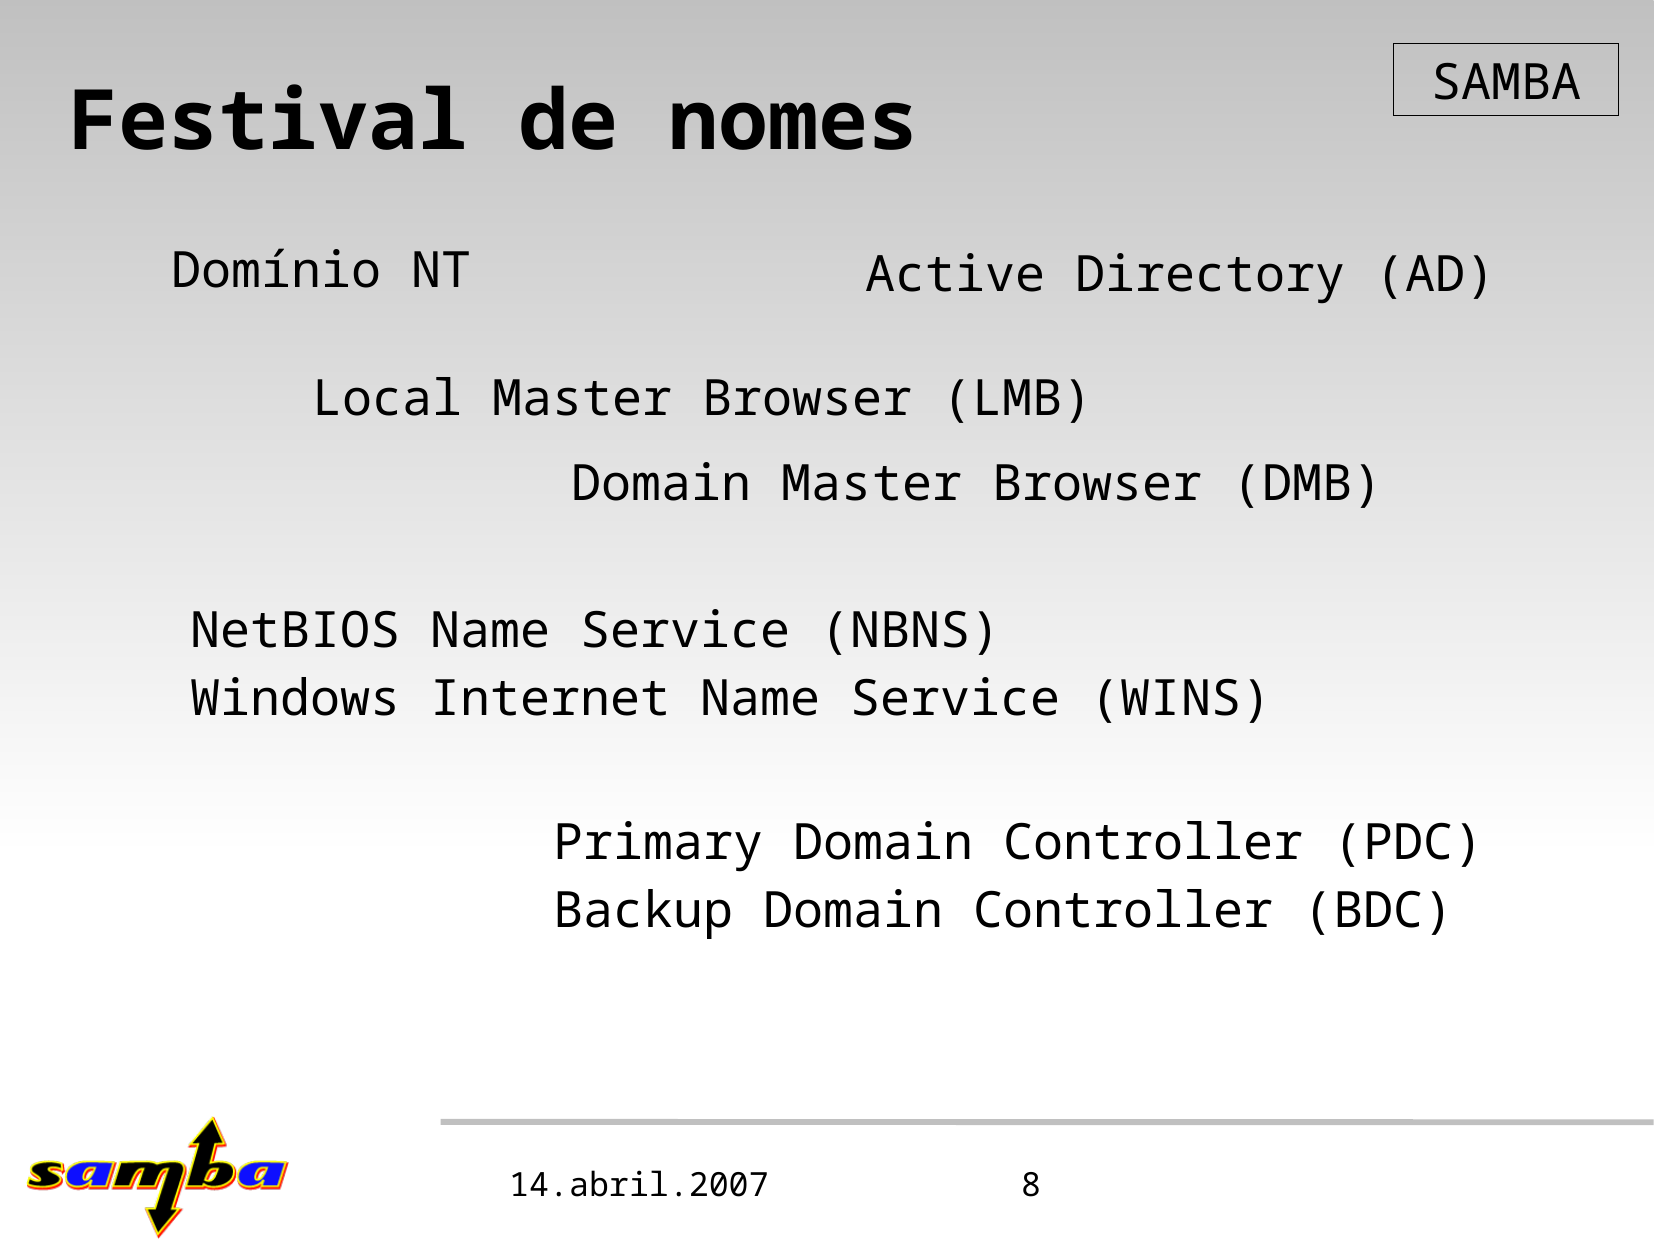

SAMBA
Festival de nomes
Domínio NT
Active Directory (AD)
Local Master Browser (LMB)
Domain Master Browser (DMB)
NetBIOS Name Service (NBNS)
Windows Internet Name Service (WINS)
Primary Domain Controller (PDC)
Backup Domain Controller (BDC)